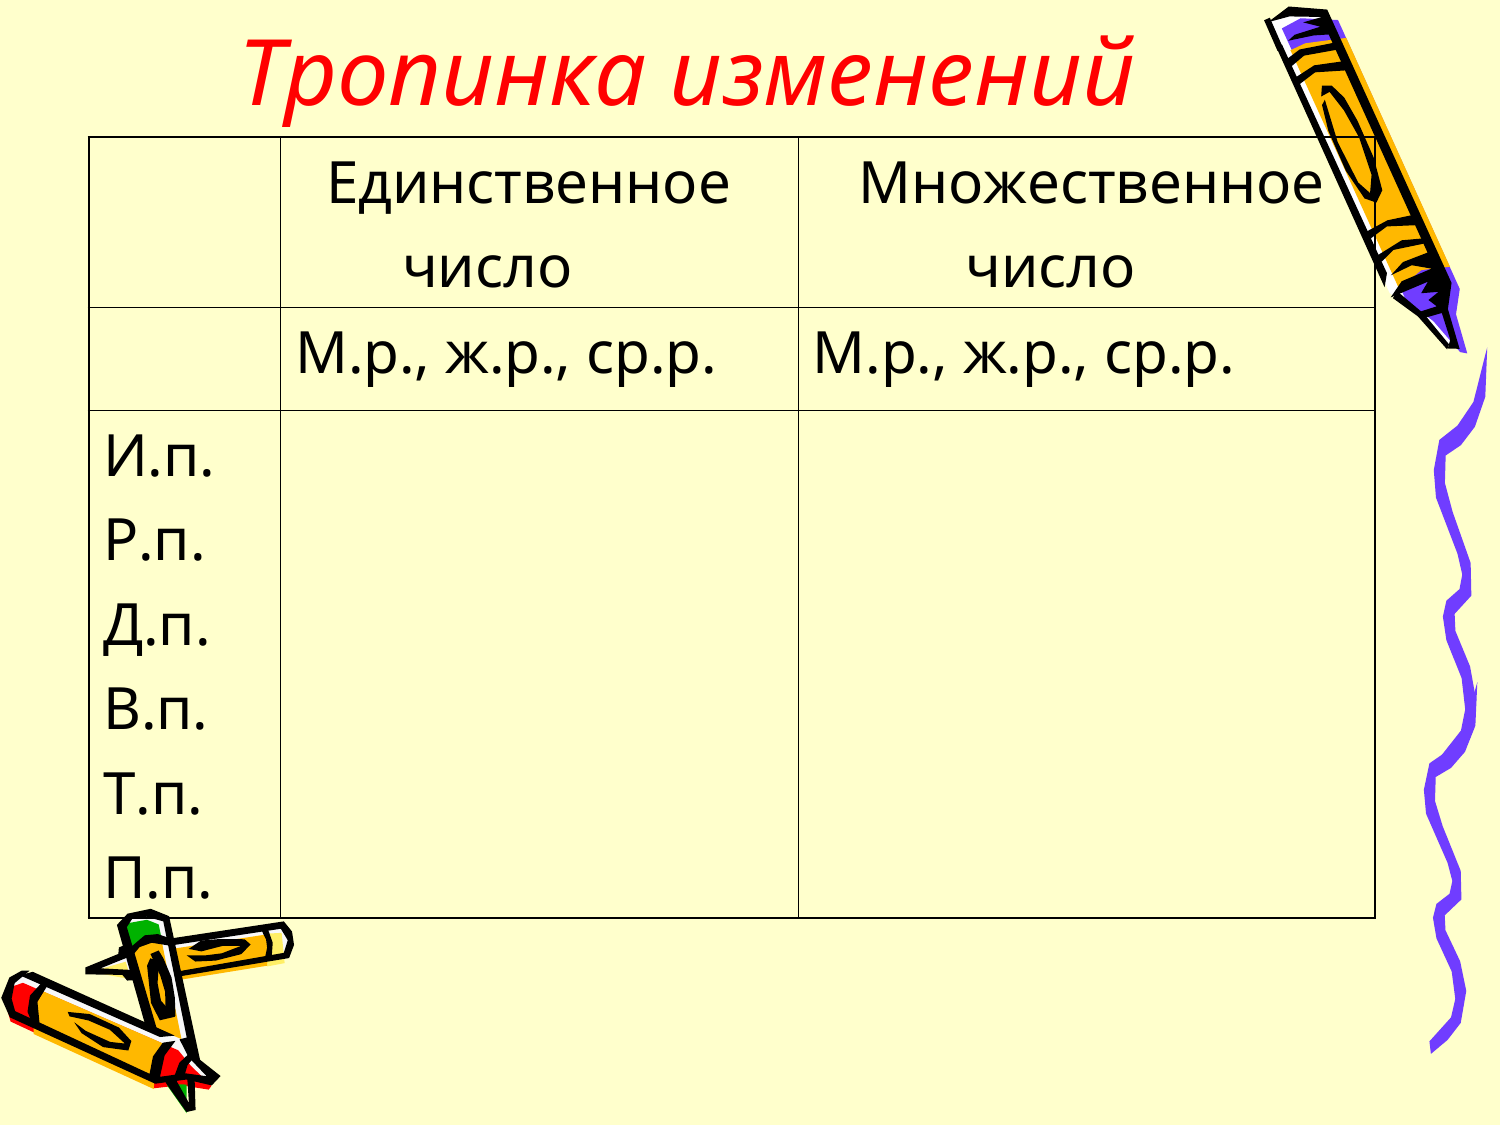

# Тропинка изменений
| | Единственное число | Множественное число |
| --- | --- | --- |
| | М.р., ж.р., ср.р. | М.р., ж.р., ср.р. |
| И.п. Р.п. Д.п. В.п. Т.п. П.п. | | |